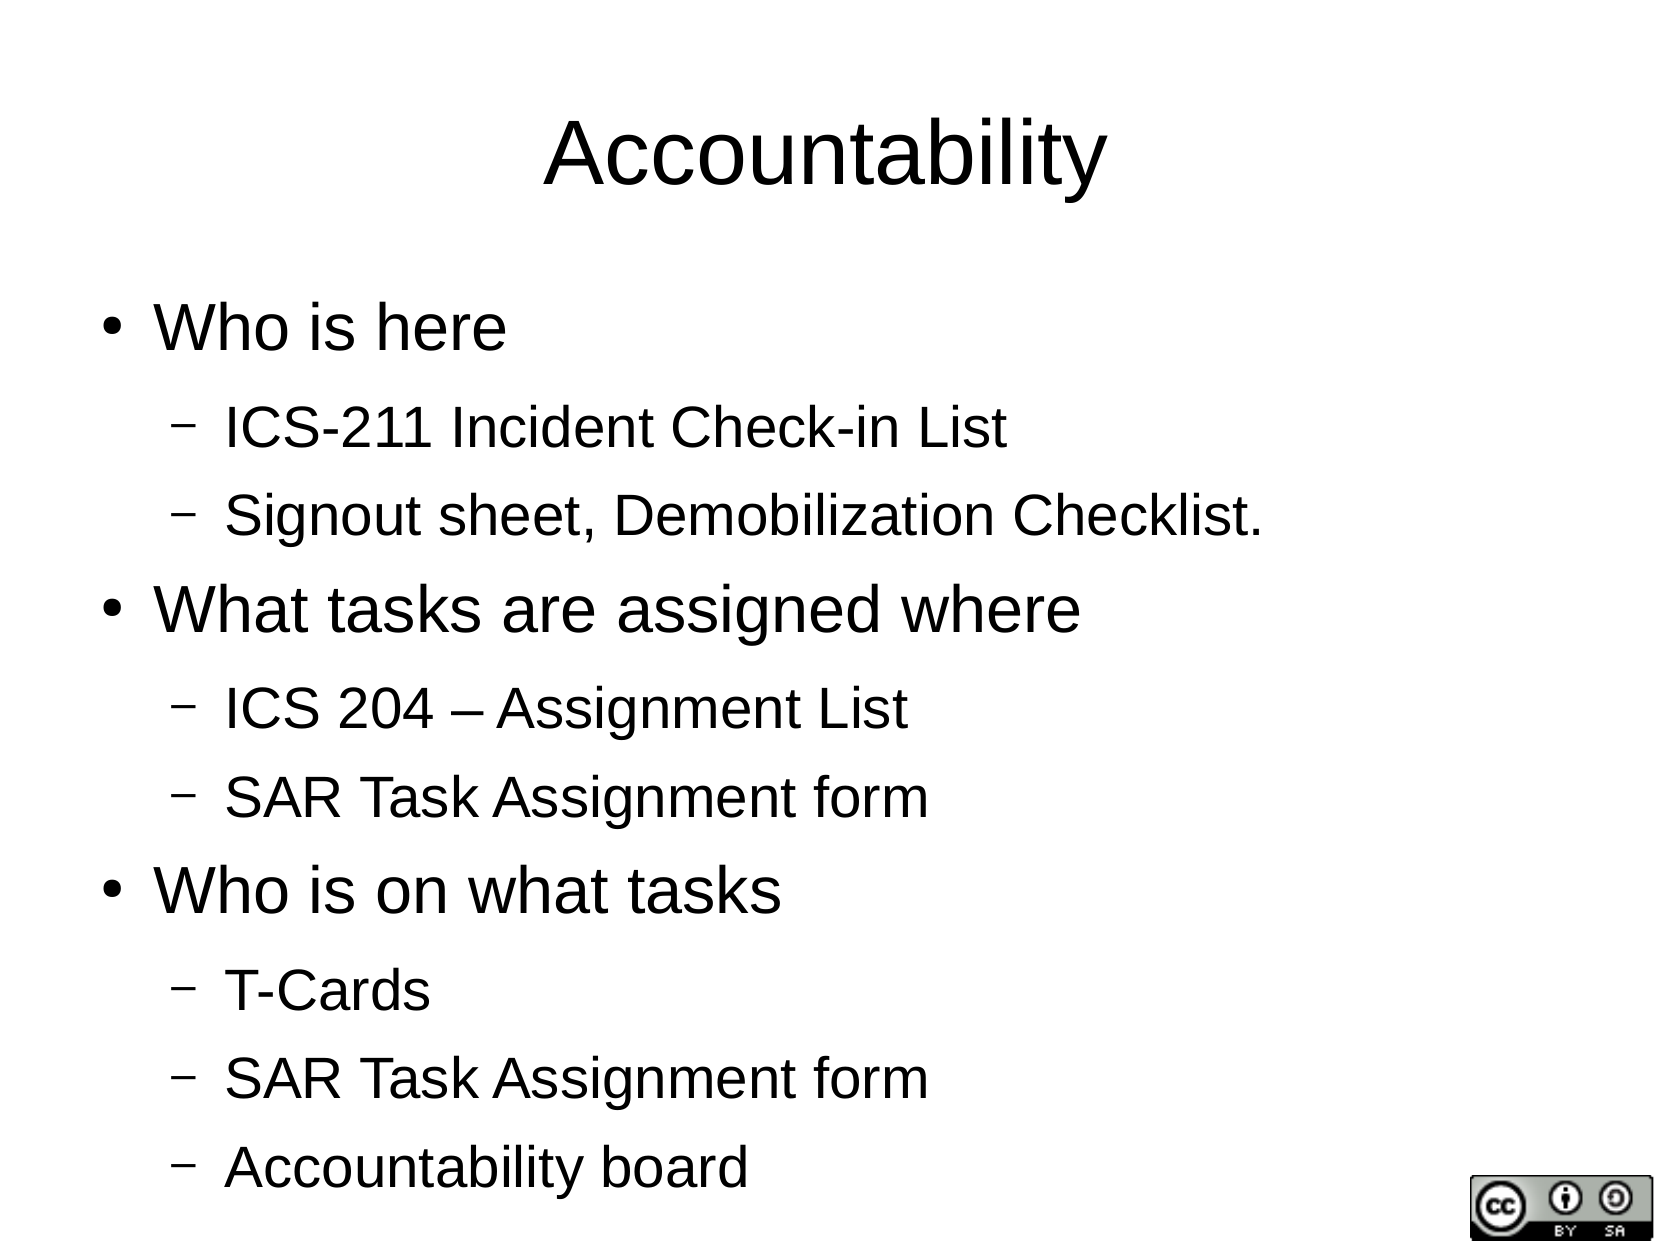

# Accountability
Who is here
ICS-211 Incident Check-in List
Signout sheet, Demobilization Checklist.
What tasks are assigned where
ICS 204 – Assignment List
SAR Task Assignment form
Who is on what tasks
T-Cards
SAR Task Assignment form
Accountability board